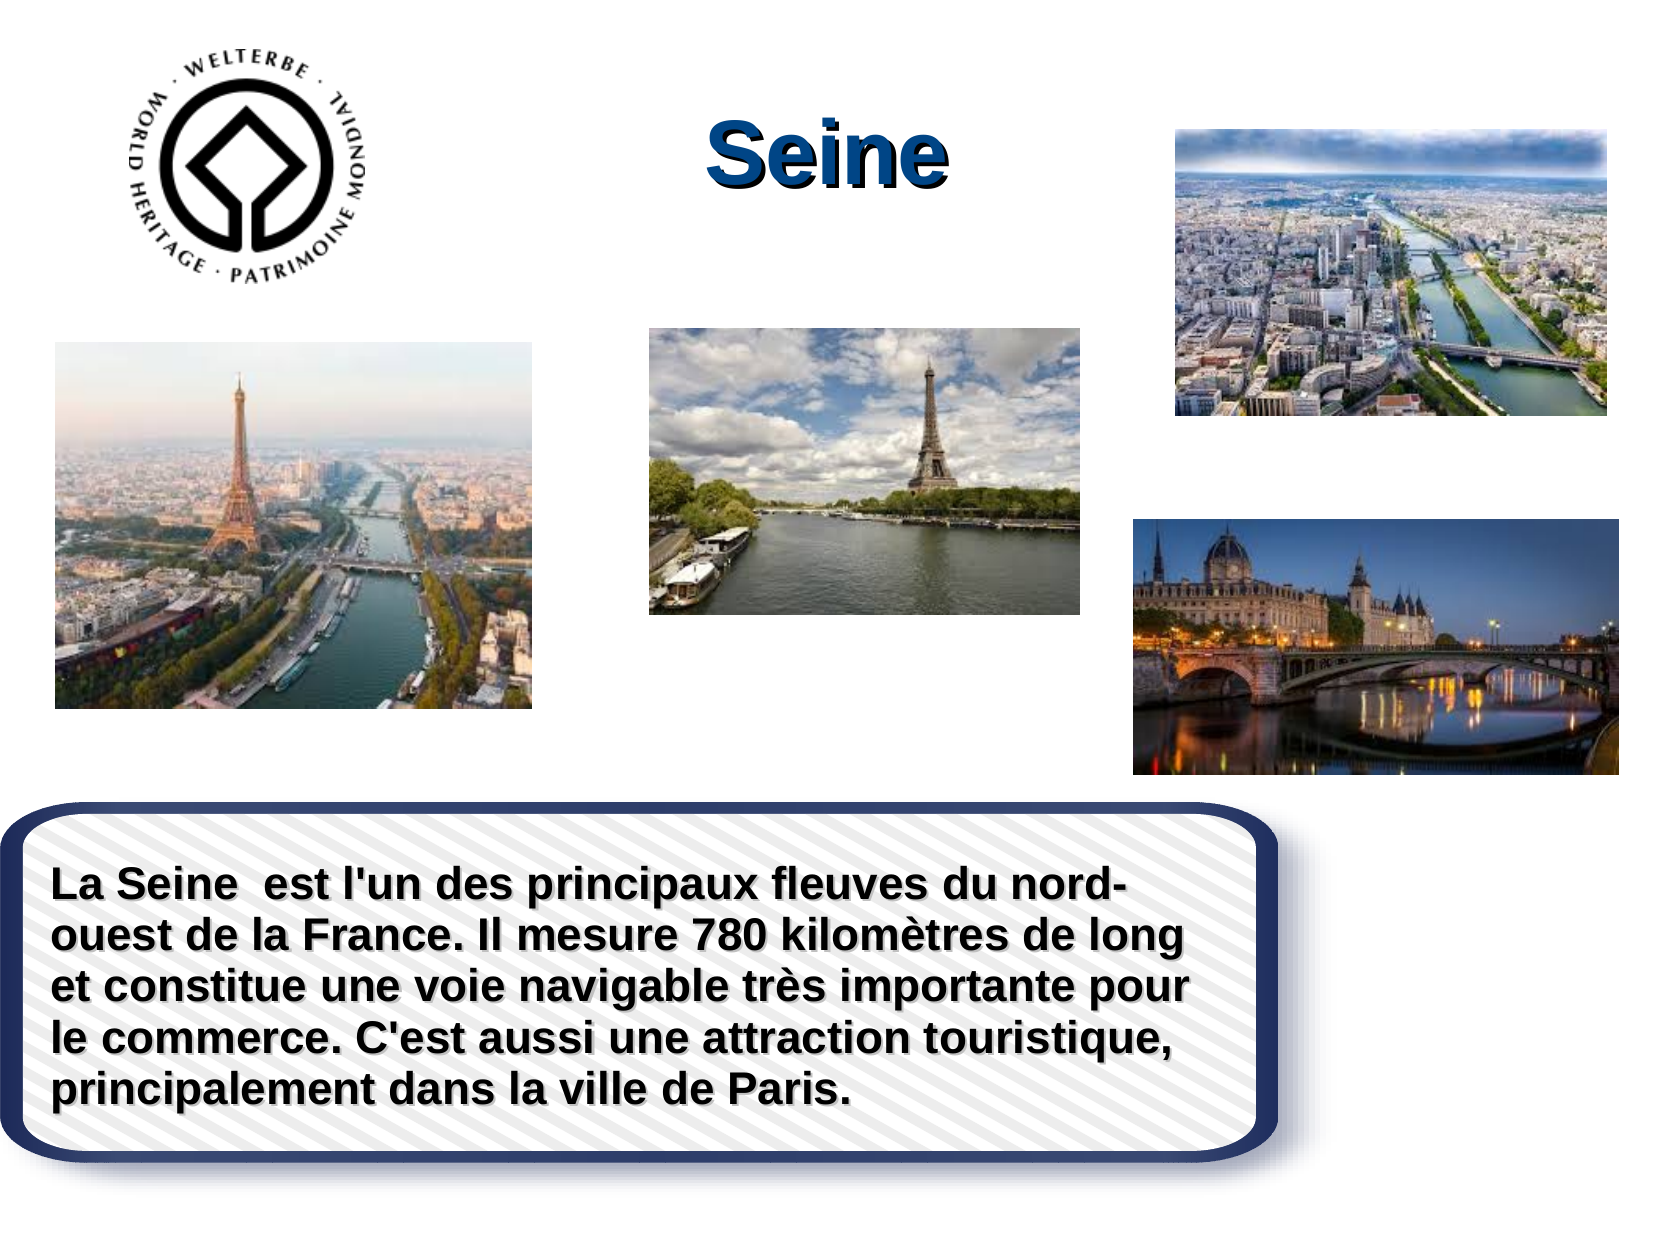

# Seine
La Seine est l'un des principaux fleuves du nord-ouest de la France. Il mesure 780 kilomètres de long et constitue une voie navigable très importante pour le commerce. C'est aussi une attraction touristique, principalement dans la ville de Paris.